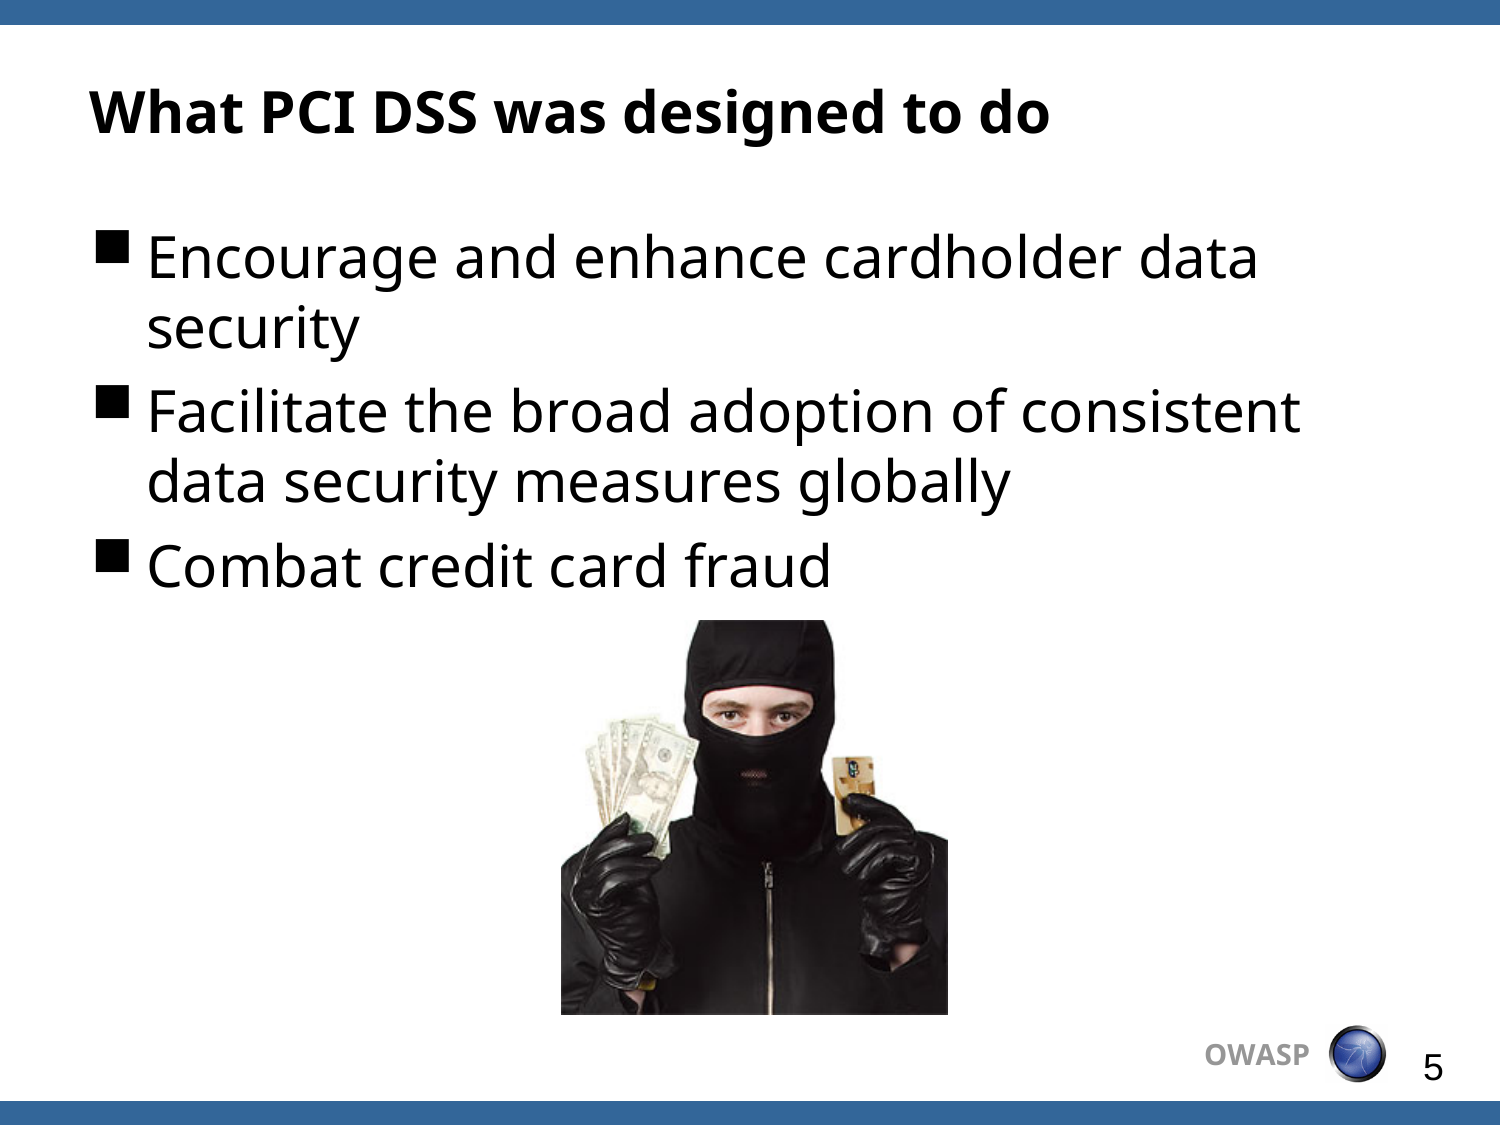

# What PCI DSS was designed to do
Encourage and enhance cardholder data security
Facilitate the broad adoption of consistent data security measures globally
Combat credit card fraud
5